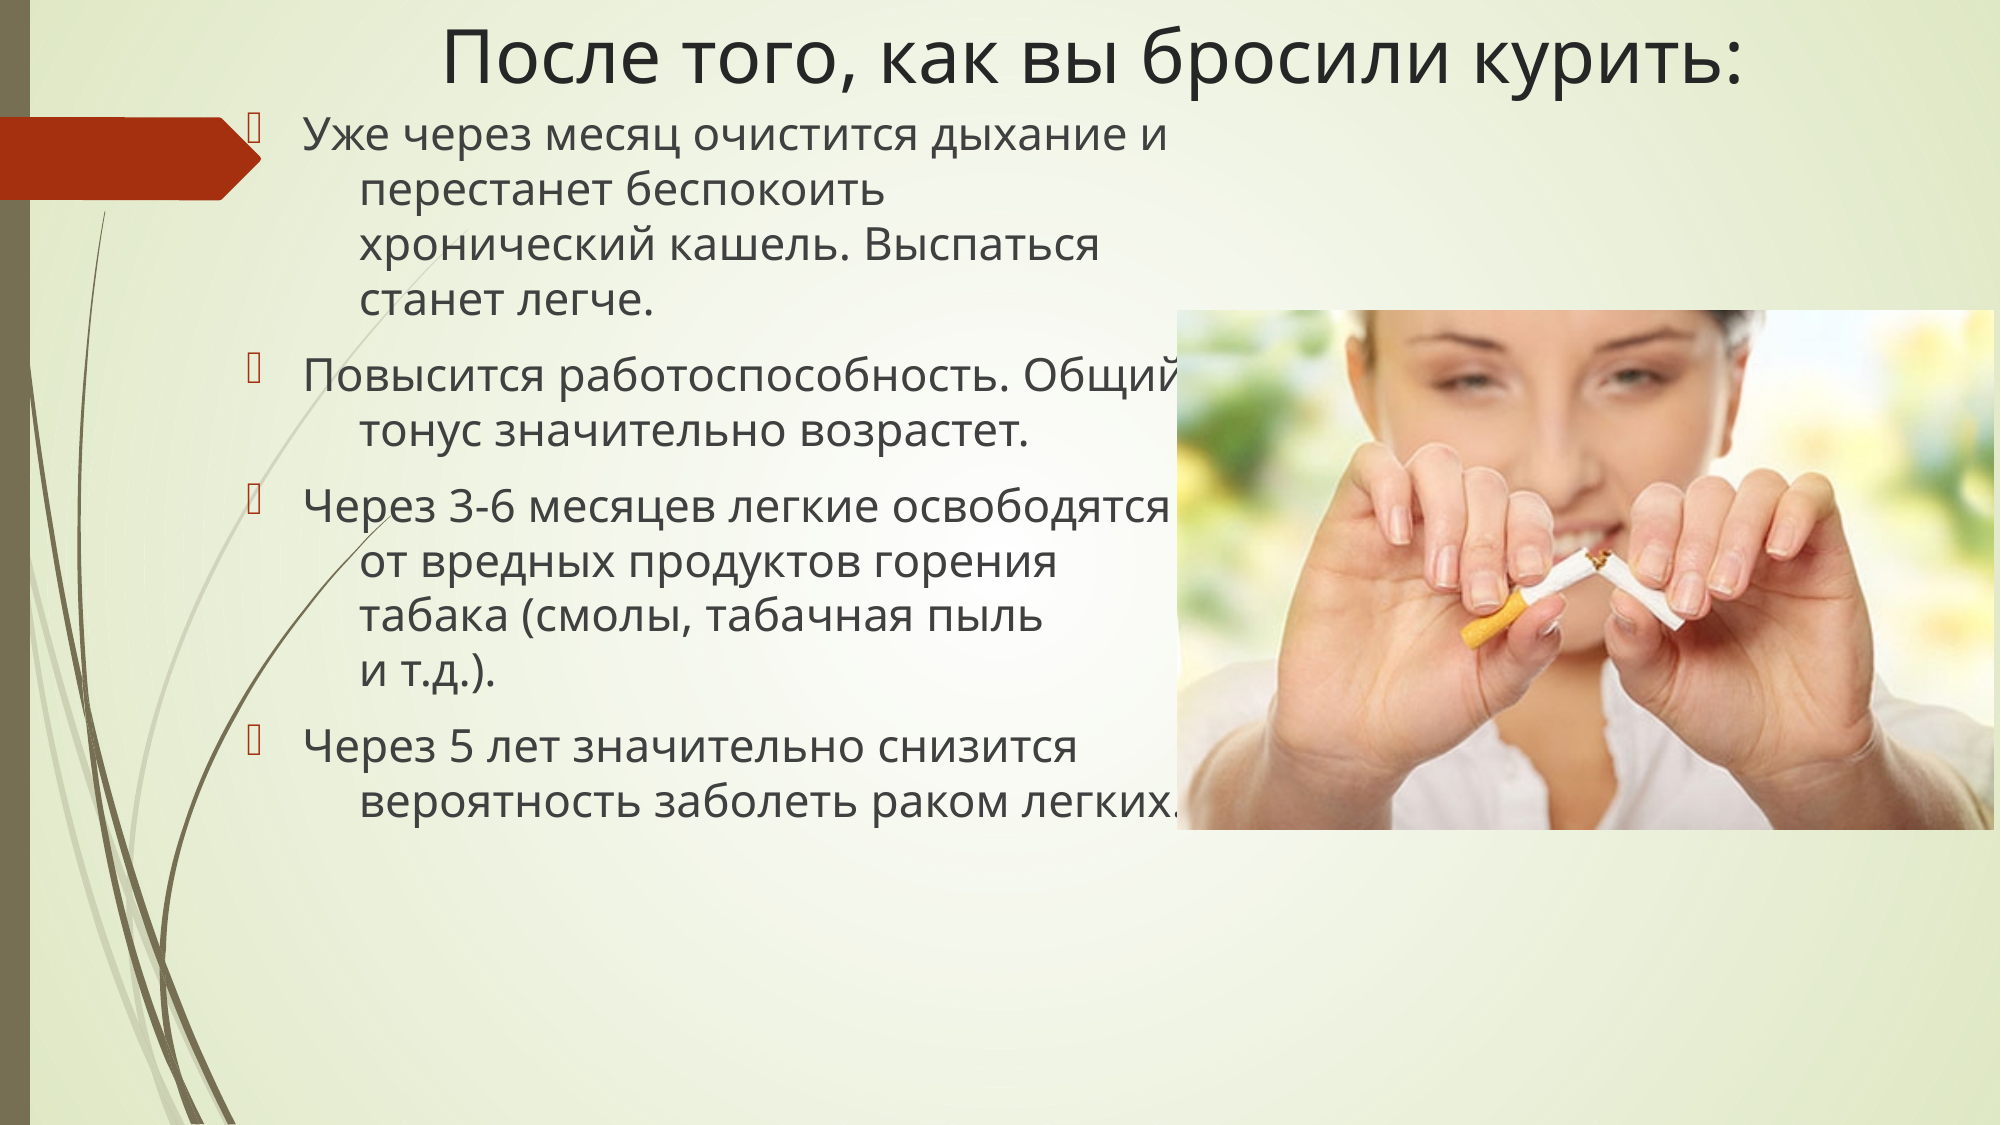

# После того, как вы бросили курить:
Уже через месяц очистится дыхание и перестанет беспокоить хронический кашель. Выспаться станет легче.
Повысится работоспособность. Общий тонус значительно возрастет.
Через 3-6 месяцев легкие освободятся от вредных продуктов горения табака (смолы, табачная пыль и т.д.).
Через 5 лет значительно снизится вероятность заболеть раком легких.